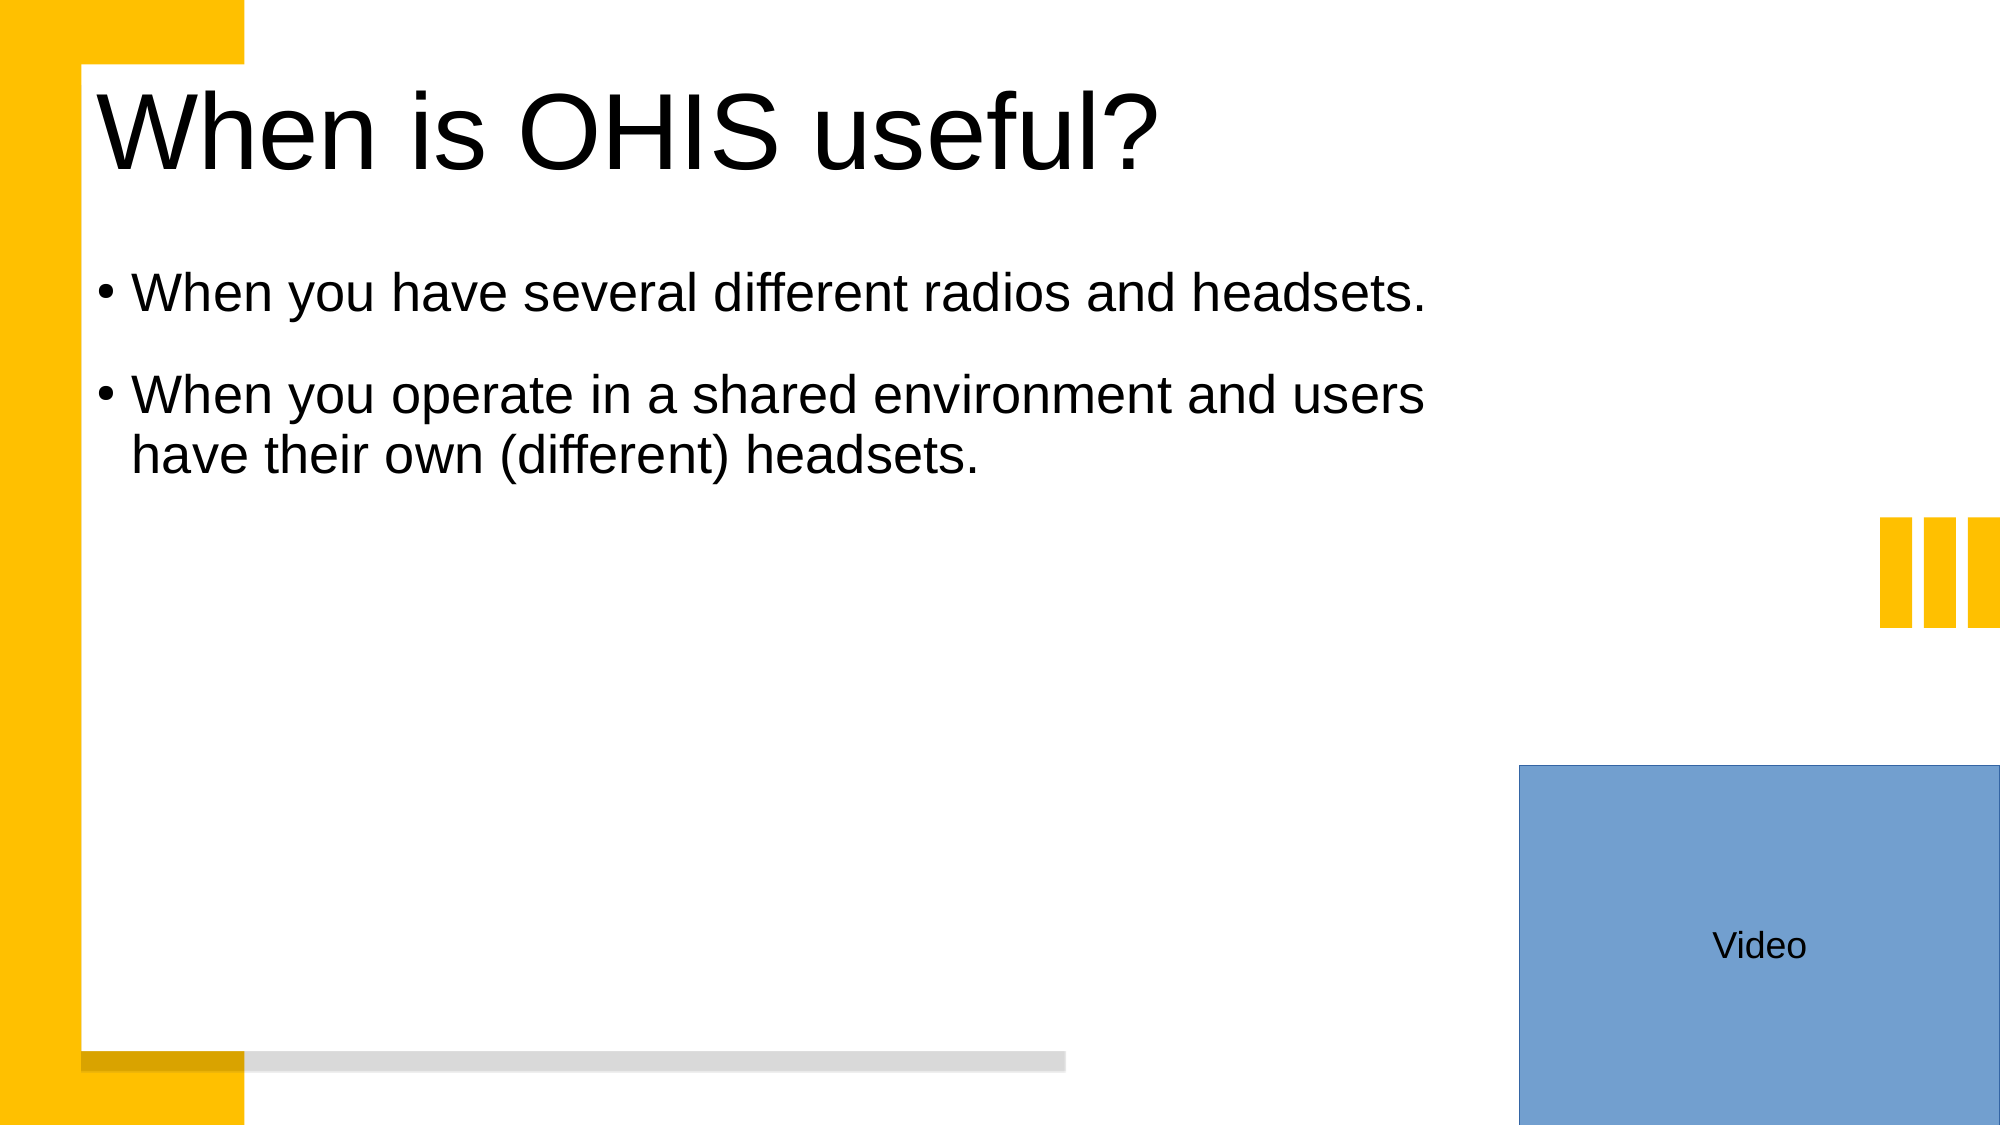

Video
When is OHIS useful?
When you have several different radios and headsets.
When you operate in a shared environment and users have their own (different) headsets.